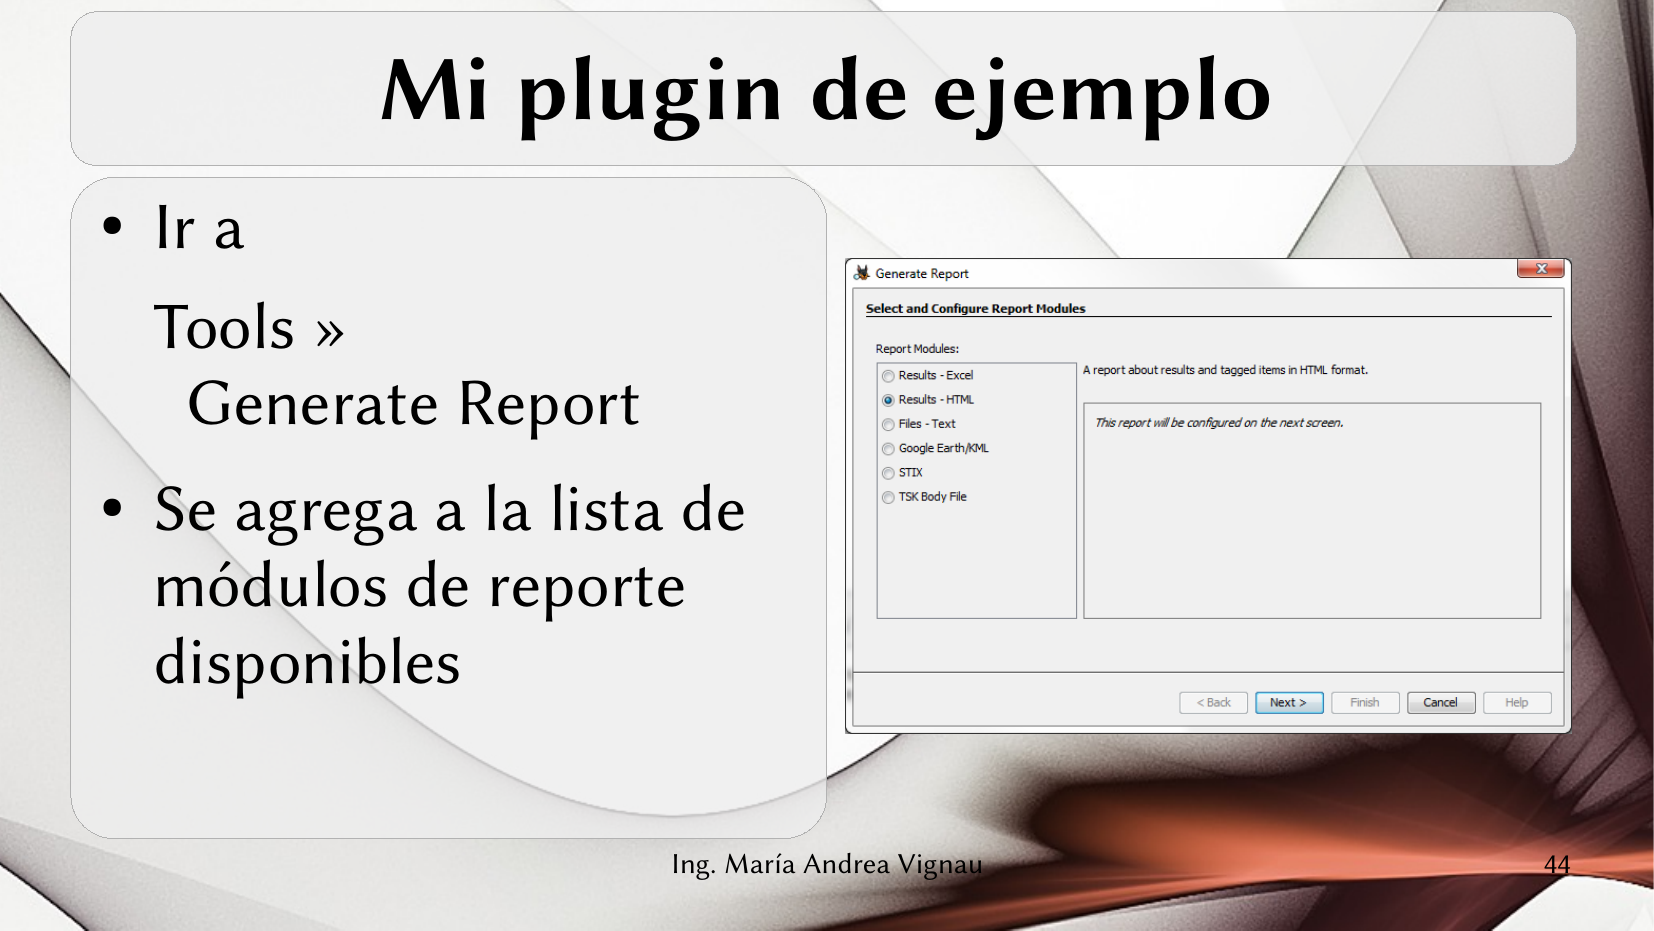

# Mi plugin de ejemplo
Ir a
Tools »
 Generate Report
Se agrega a la lista de módulos de reporte disponibles
Ing. María Andrea Vignau
44